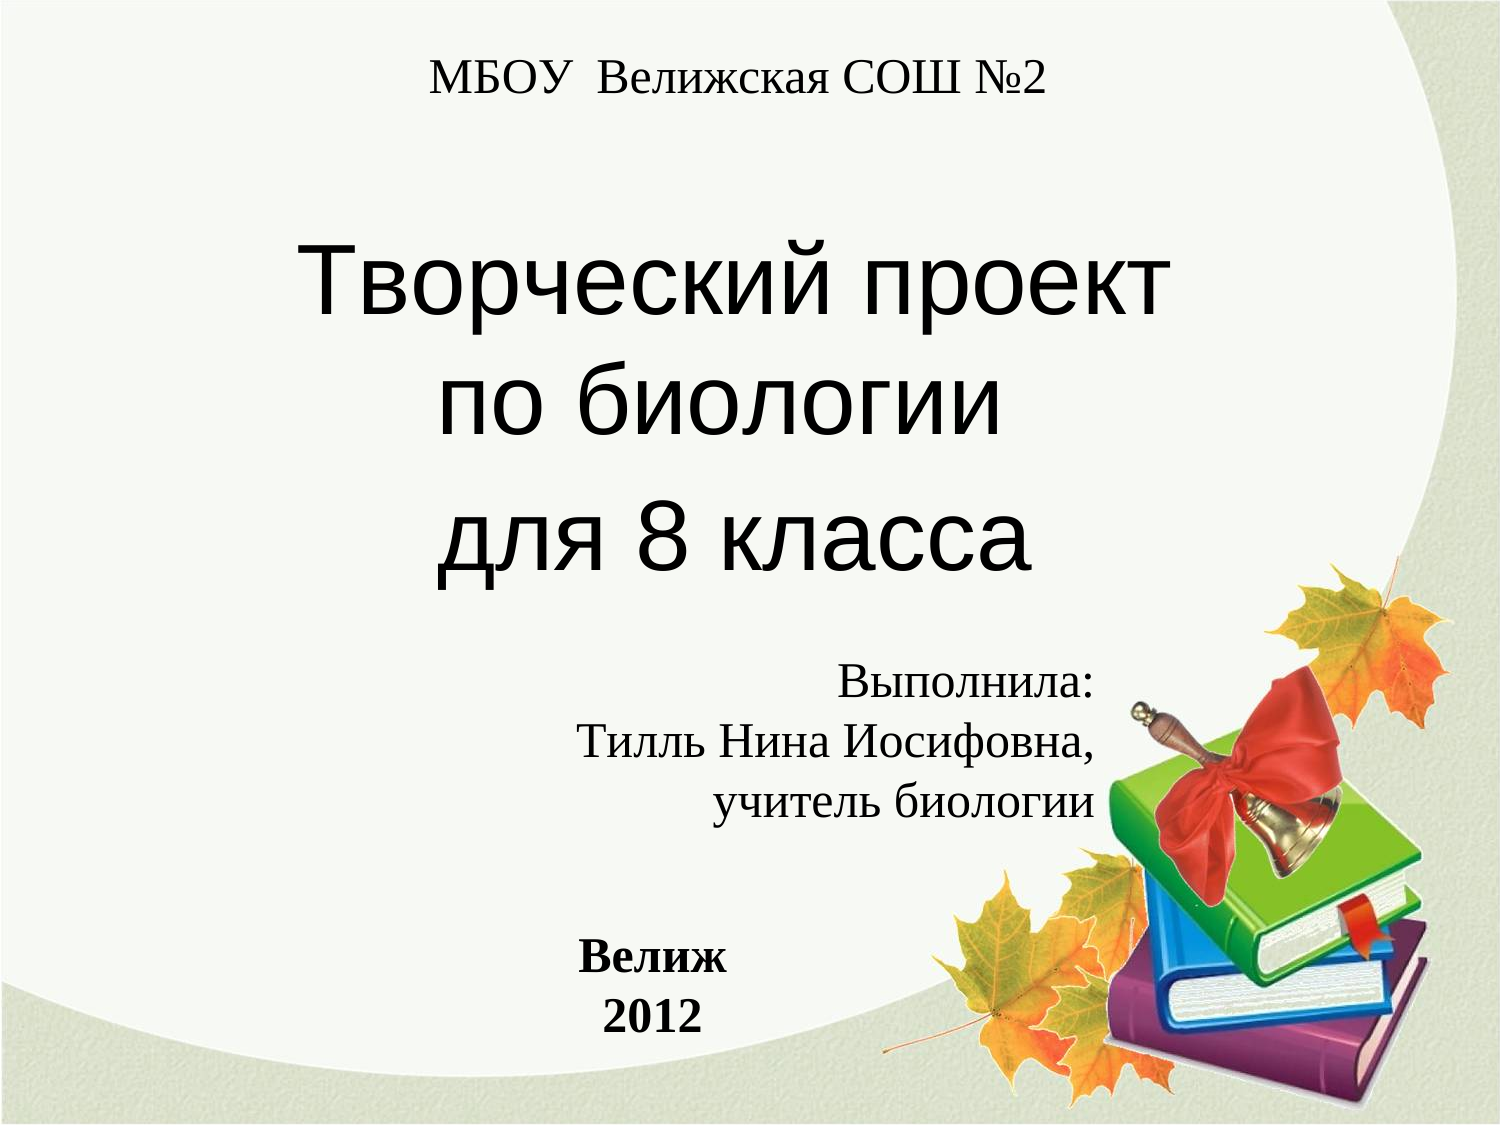

# МБОУ Велижская СОШ №2
Творческий проект по биологии
для 8 класса
Выполнила:
Тилль Нина Иосифовна,
учитель биологии
Велиж
2012